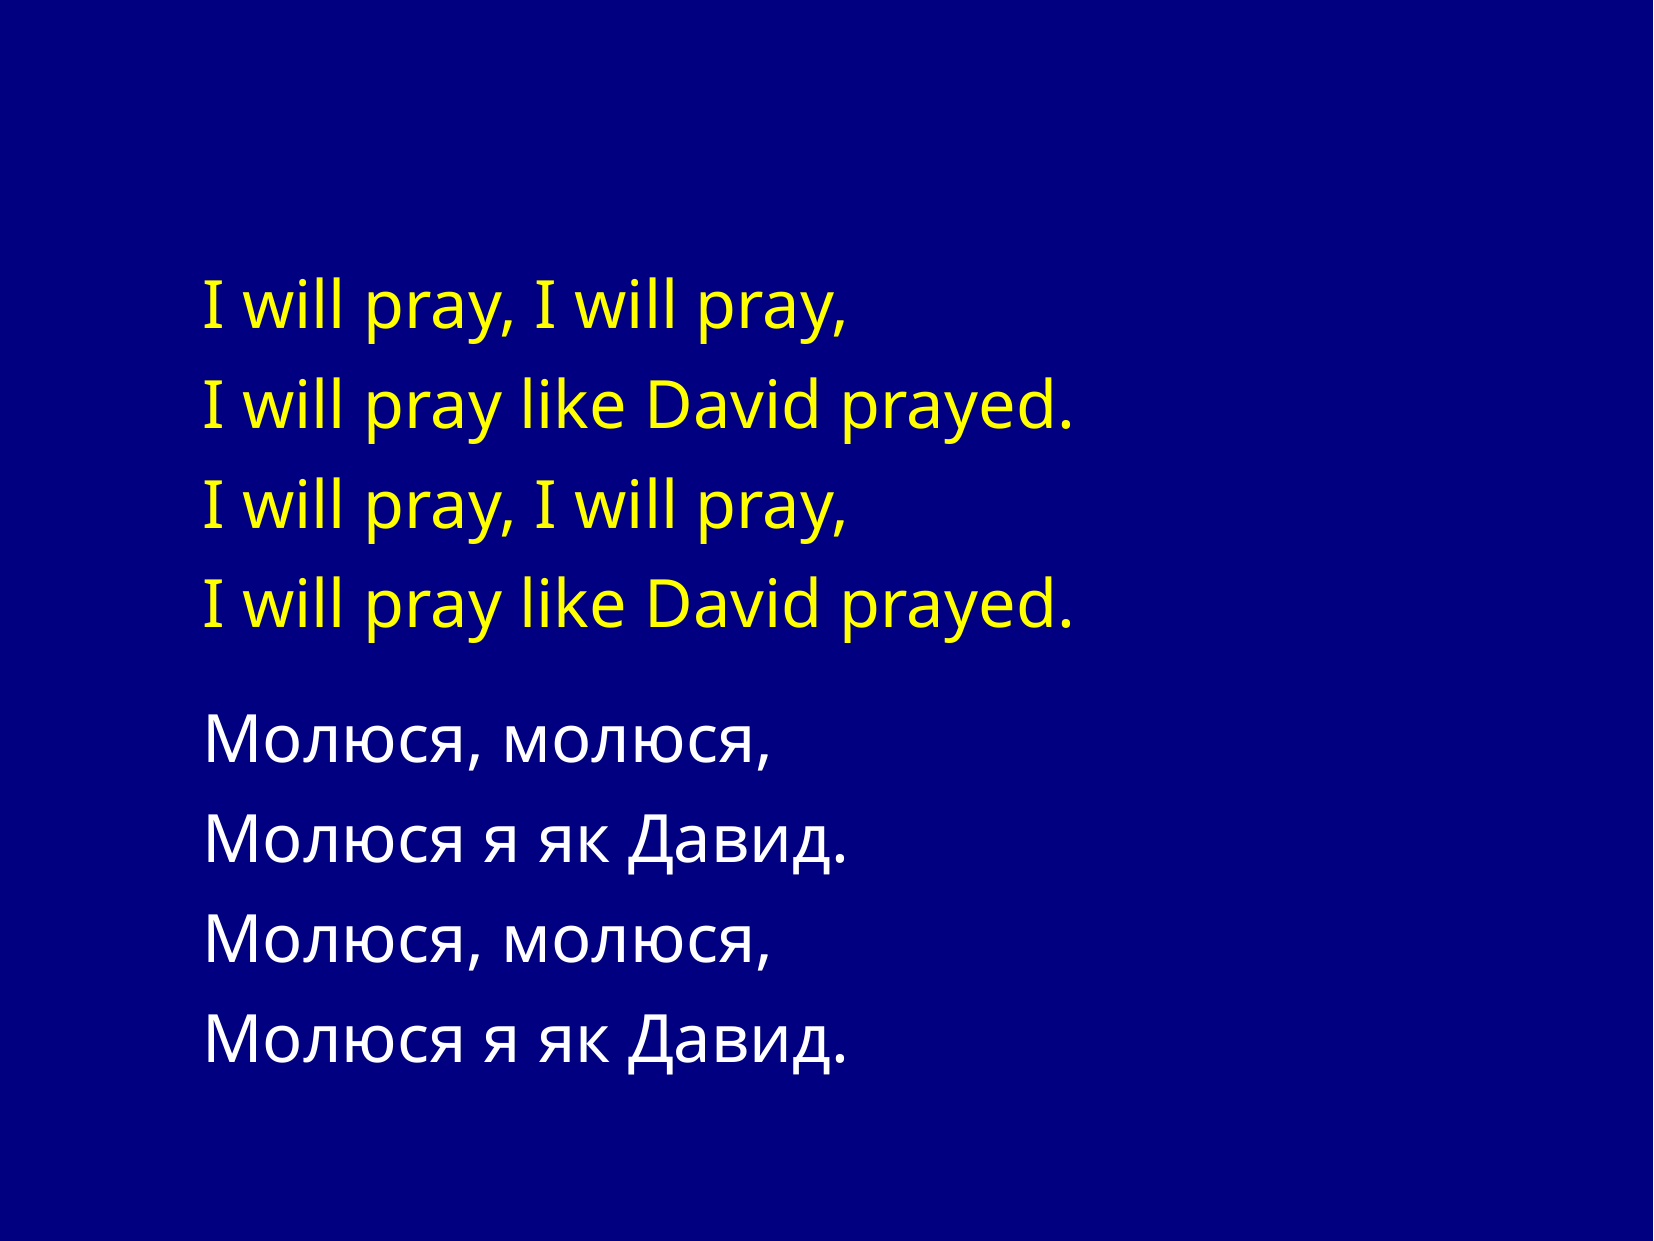

I will pray, I will pray,
	I will pray like David prayed.
	I will pray, I will pray,
	I will pray like David prayed.
	Молюся, молюся,
	Молюся я як Давид.
	Молюся, молюся,
	Молюся я як Давид.